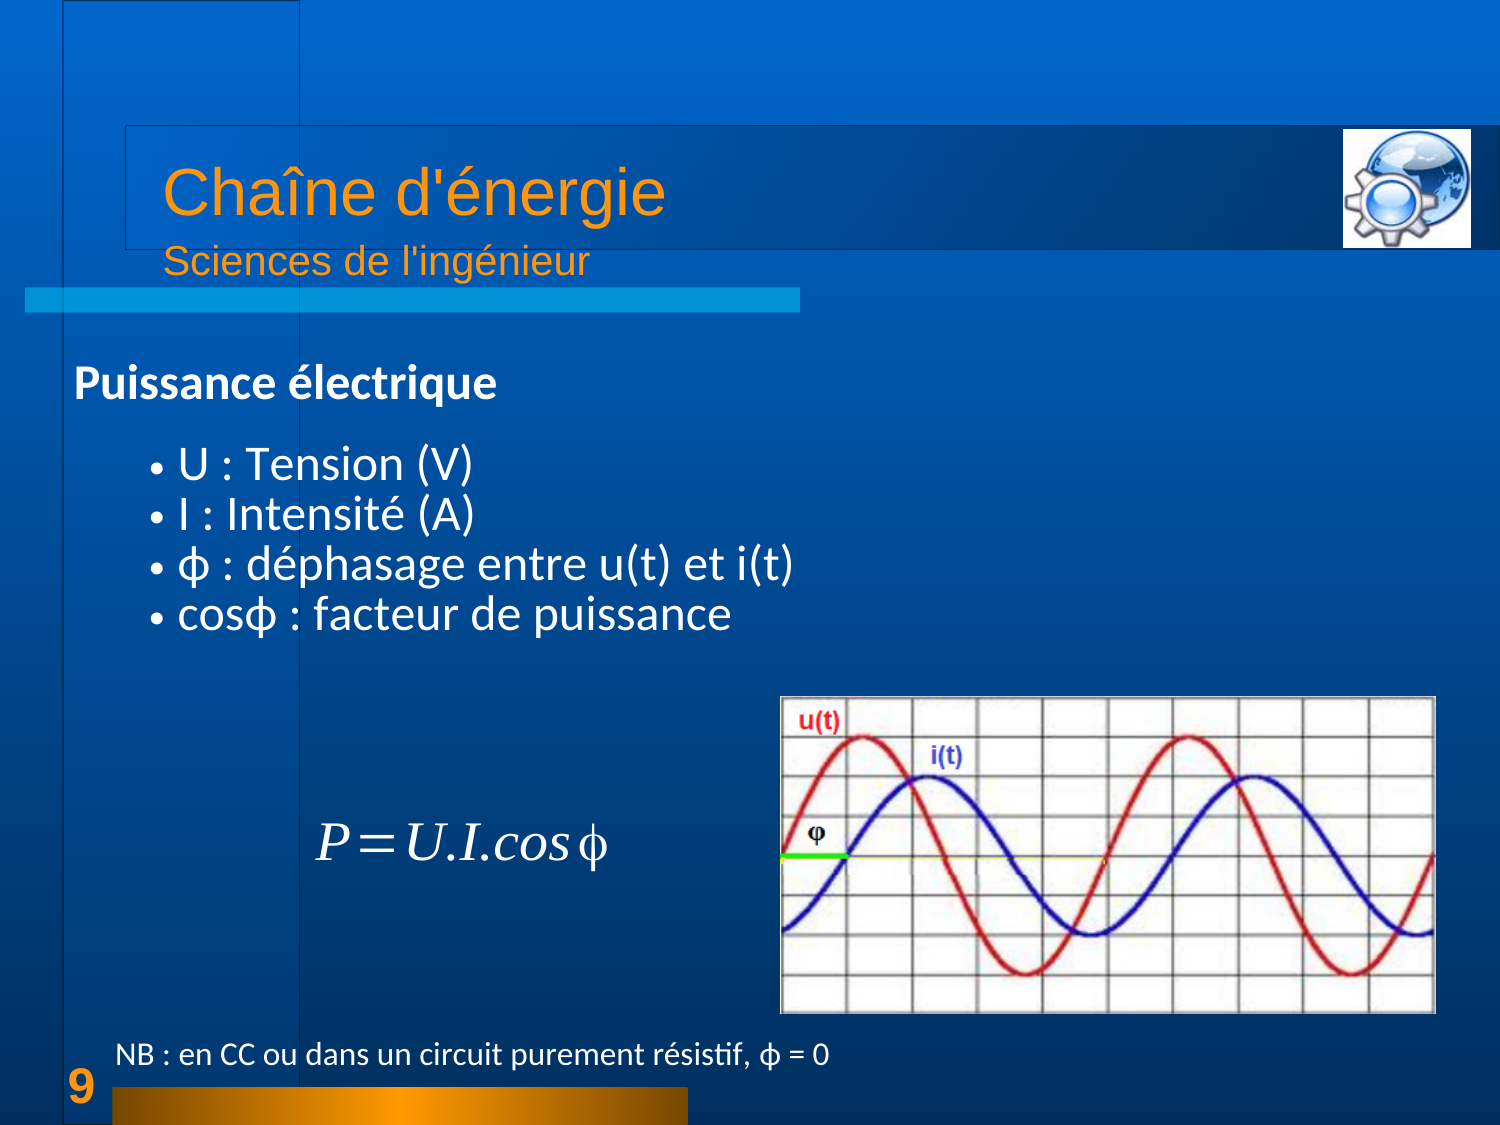

Puissance électrique
 U : Tension (V)
 I : Intensité (A)
 ϕ : déphasage entre u(t) et i(t)
 cosϕ : facteur de puissance
NB : en CC ou dans un circuit purement résistif, ϕ = 0